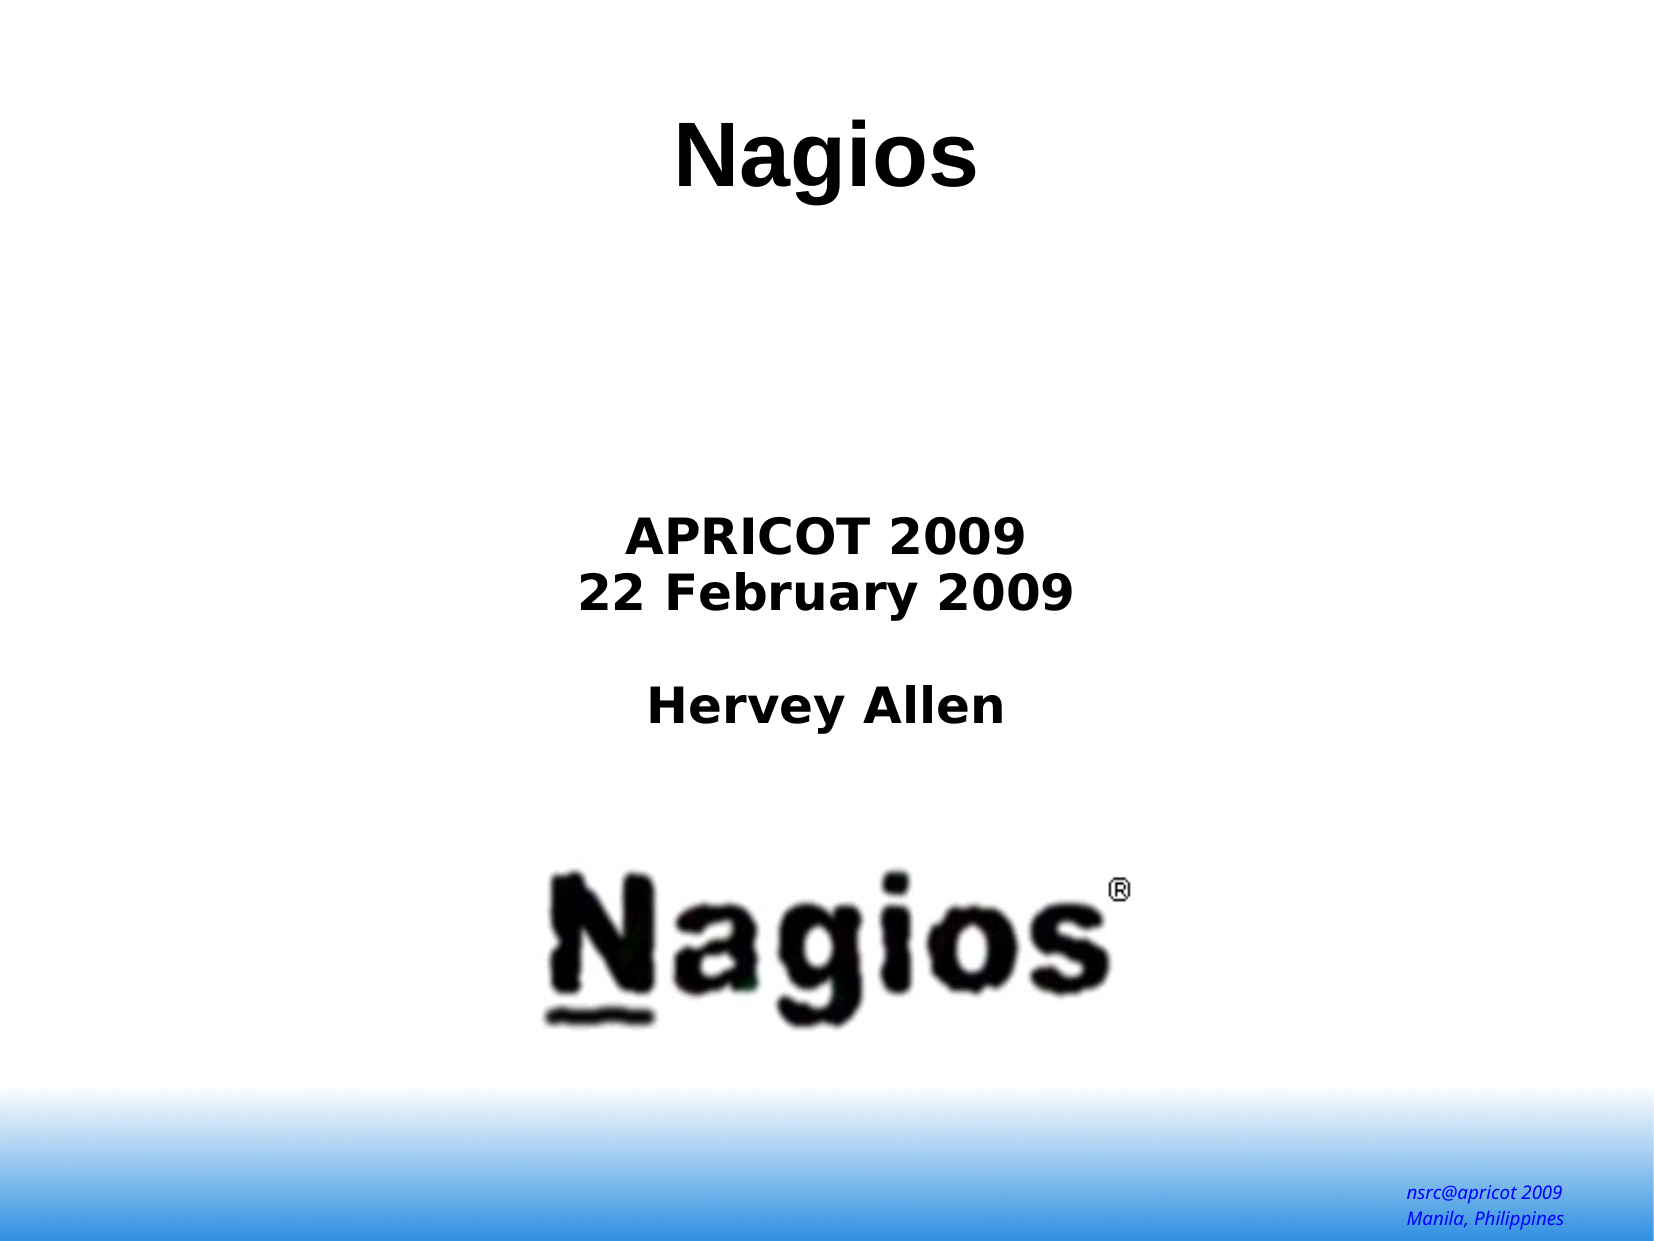

# Nagios
APRICOT 2009
22 February 2009
Hervey Allen